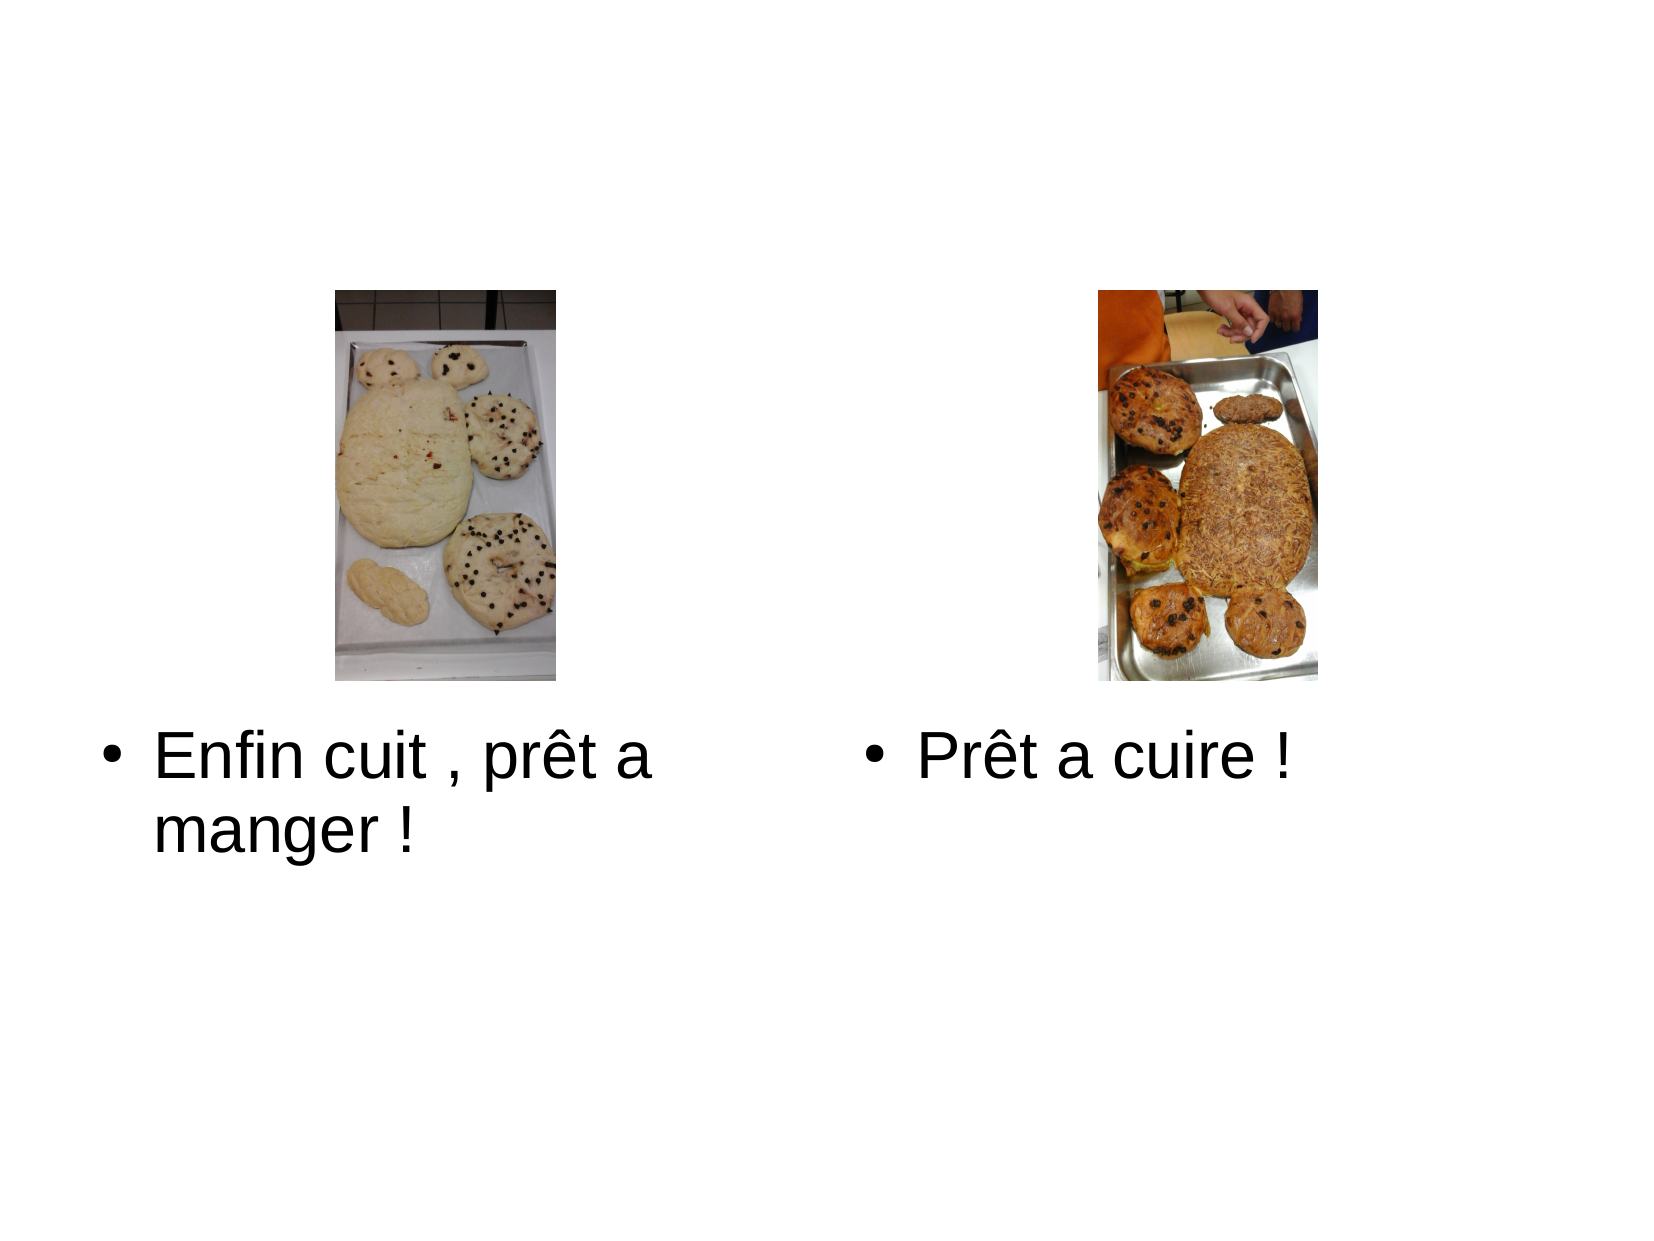

Enfin cuit , prêt a manger !
# Prêt a cuire !